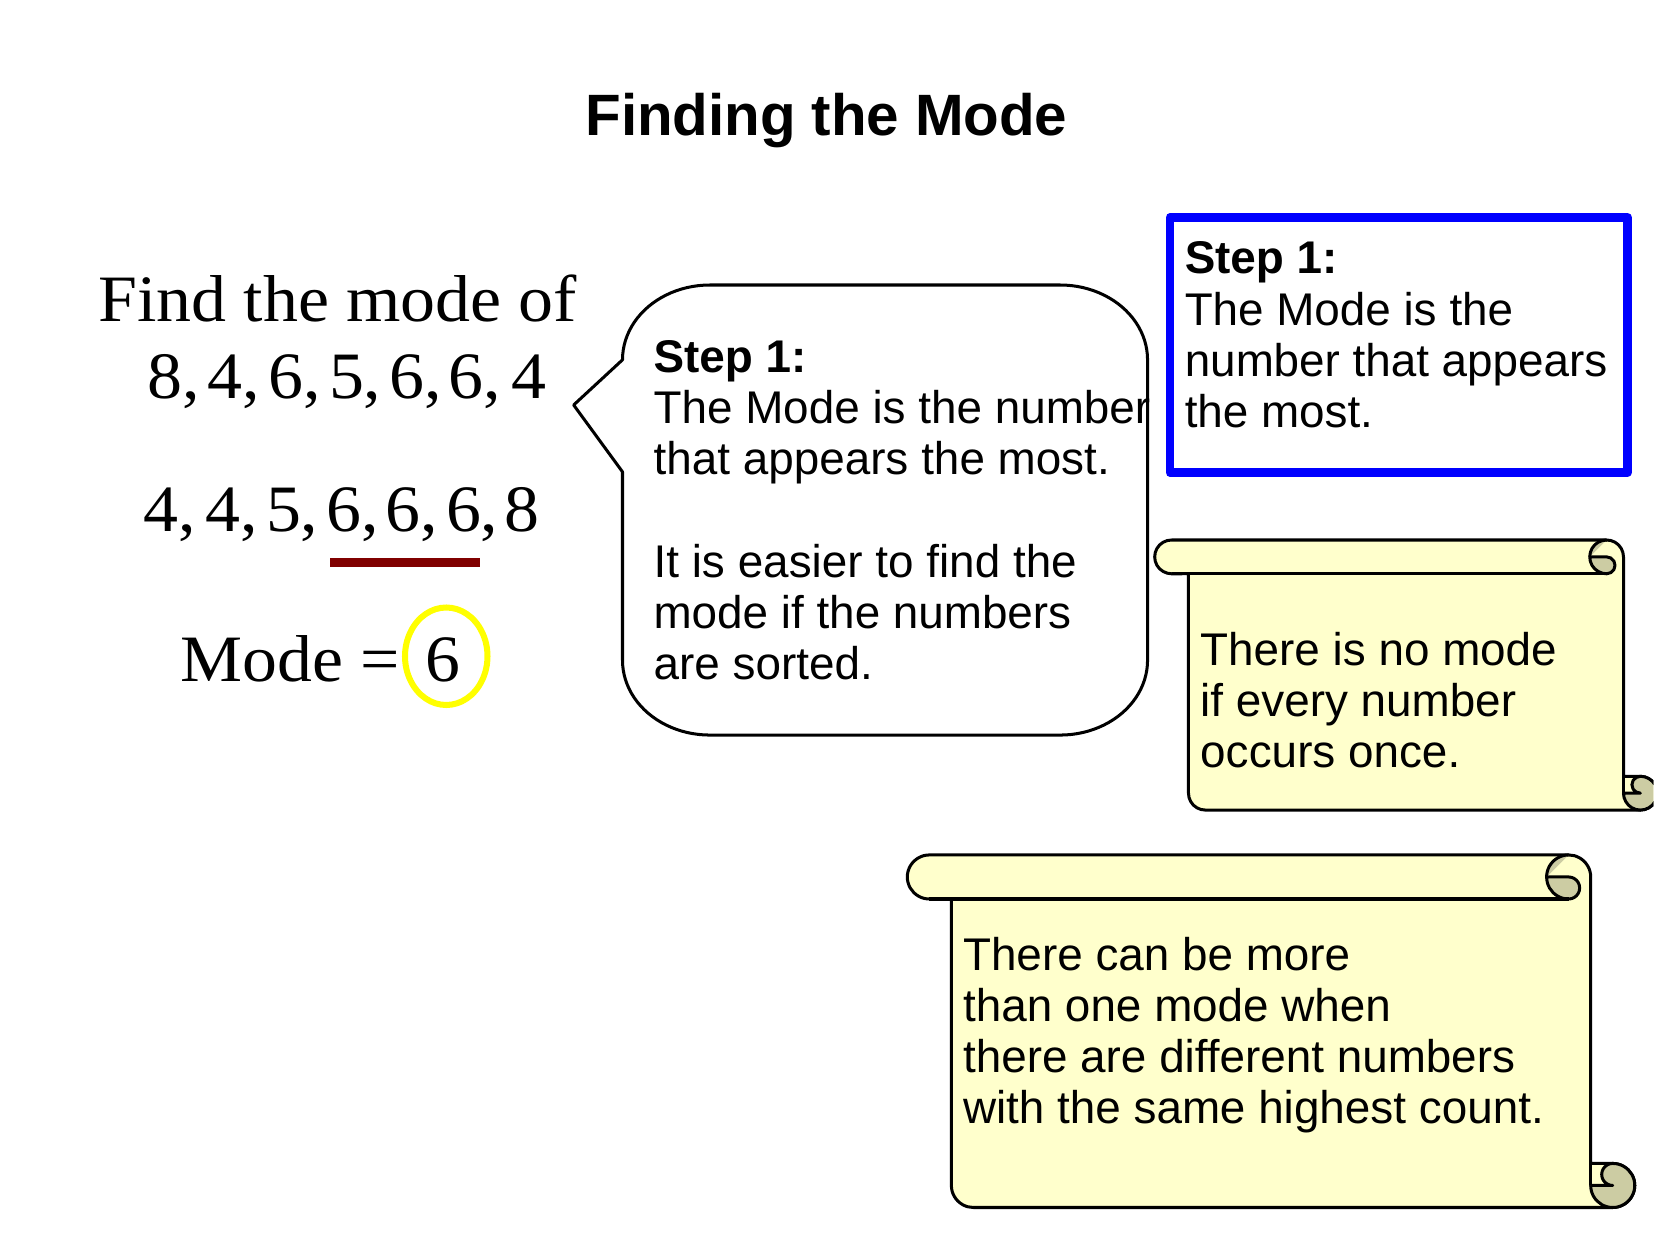

Finding the Mode
Step 1:
The Mode is the
number that appears
the most.
Step 1:
The Mode is the number
that appears the most.
It is easier to find the
mode if the numbers
are sorted.
There is no mode
if every number
occurs once.
There can be more
than one mode when
there are different numbers
with the same highest count.